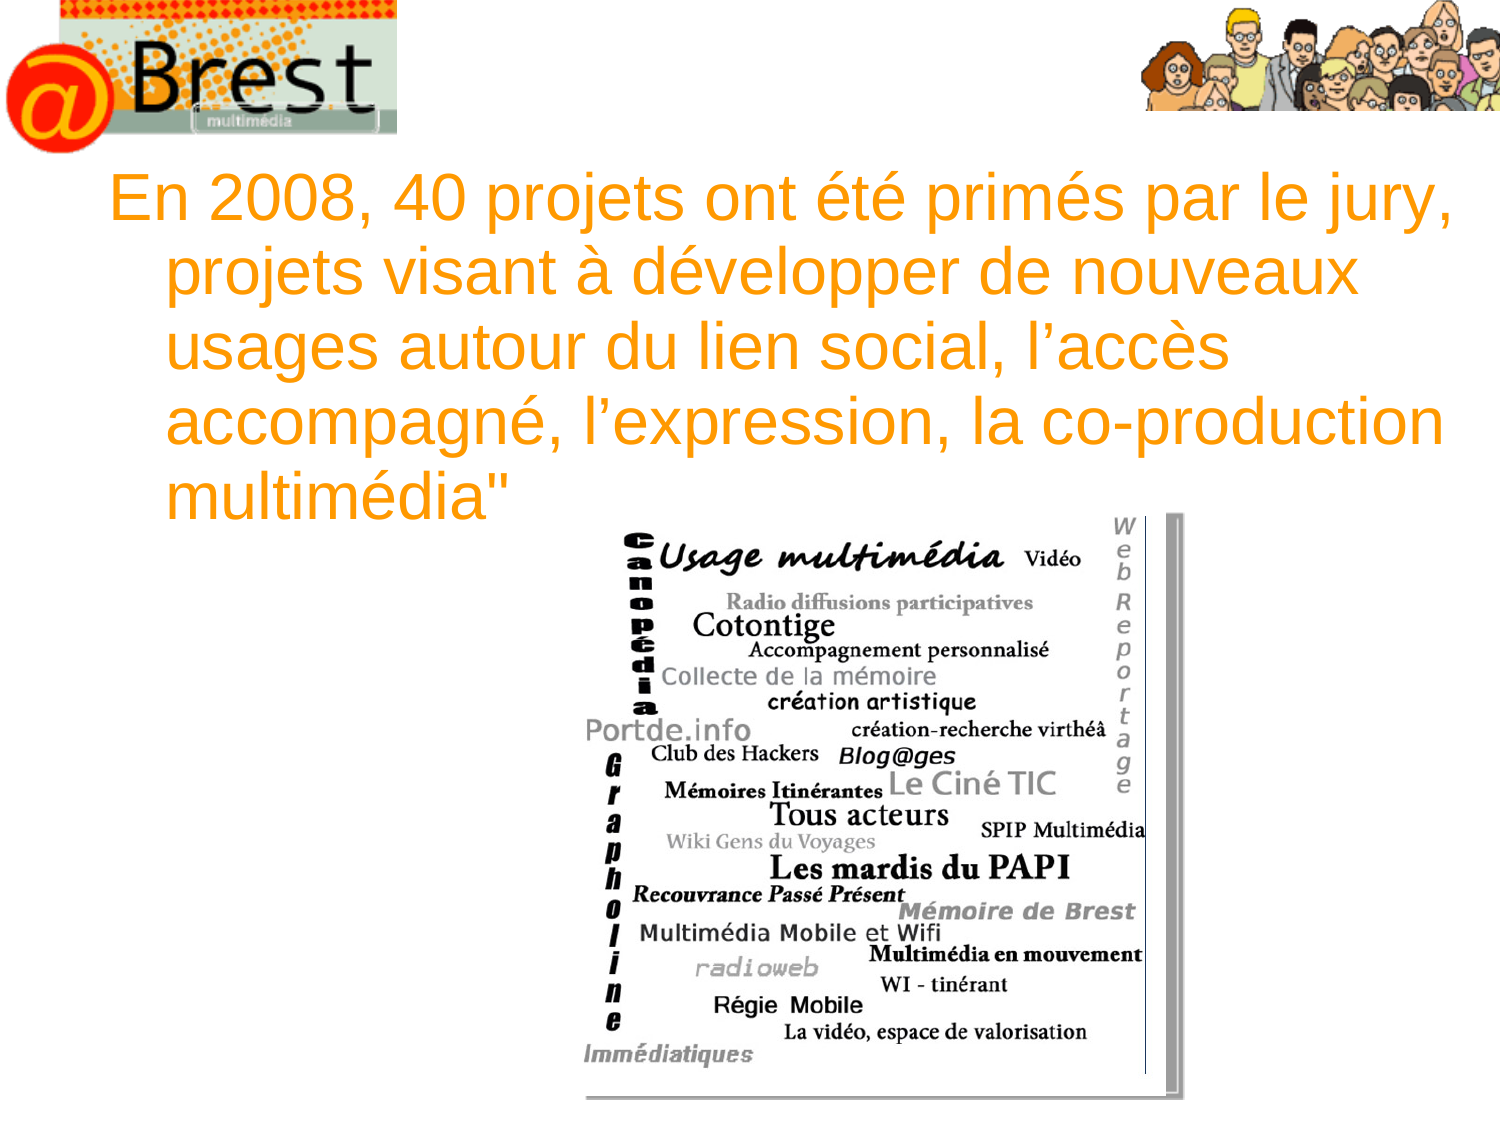

# En 2008, 40 projets ont été primés par le jury, projets visant à développer de nouveaux usages autour du lien social, l’accès accompagné, l’expression, la co-production multimédia"